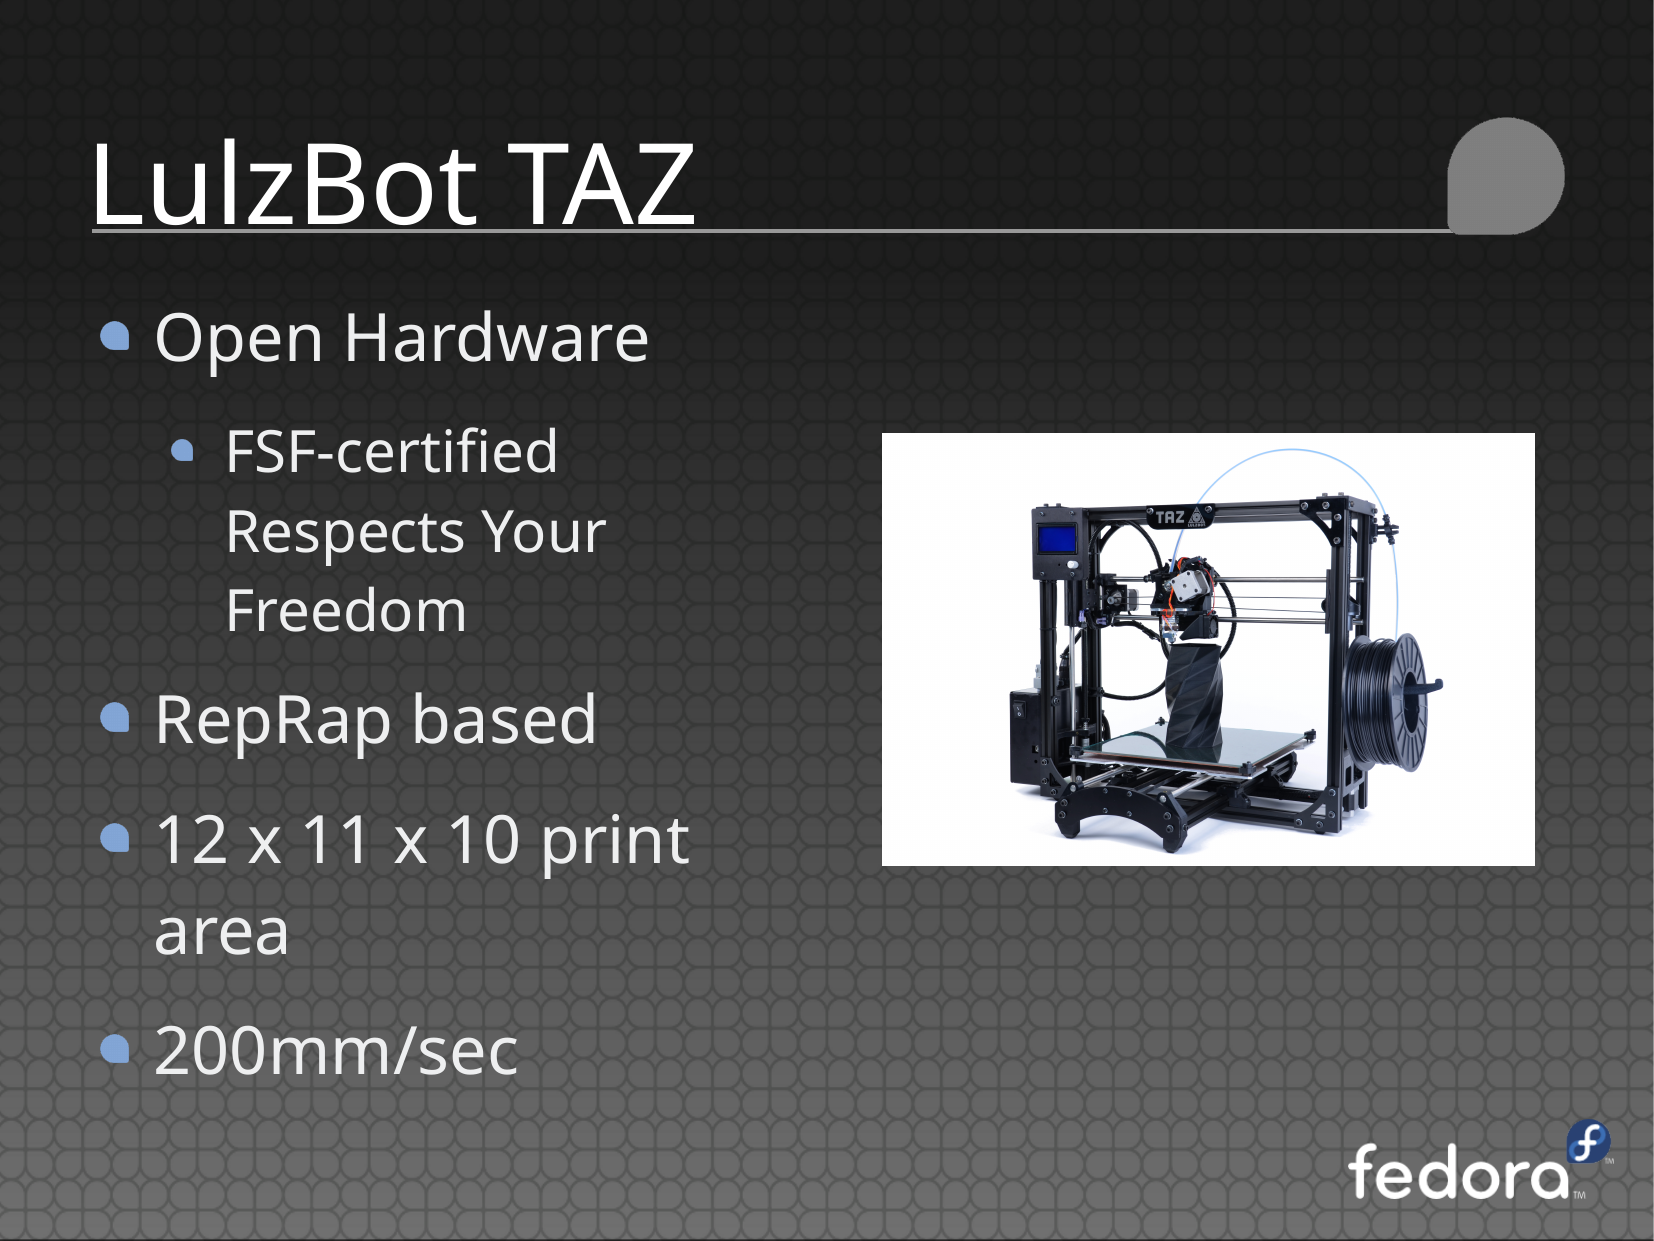

# LulzBot TAZ
Open Hardware
FSF-certified Respects Your Freedom
RepRap based
12 x 11 x 10 print area
200mm/sec